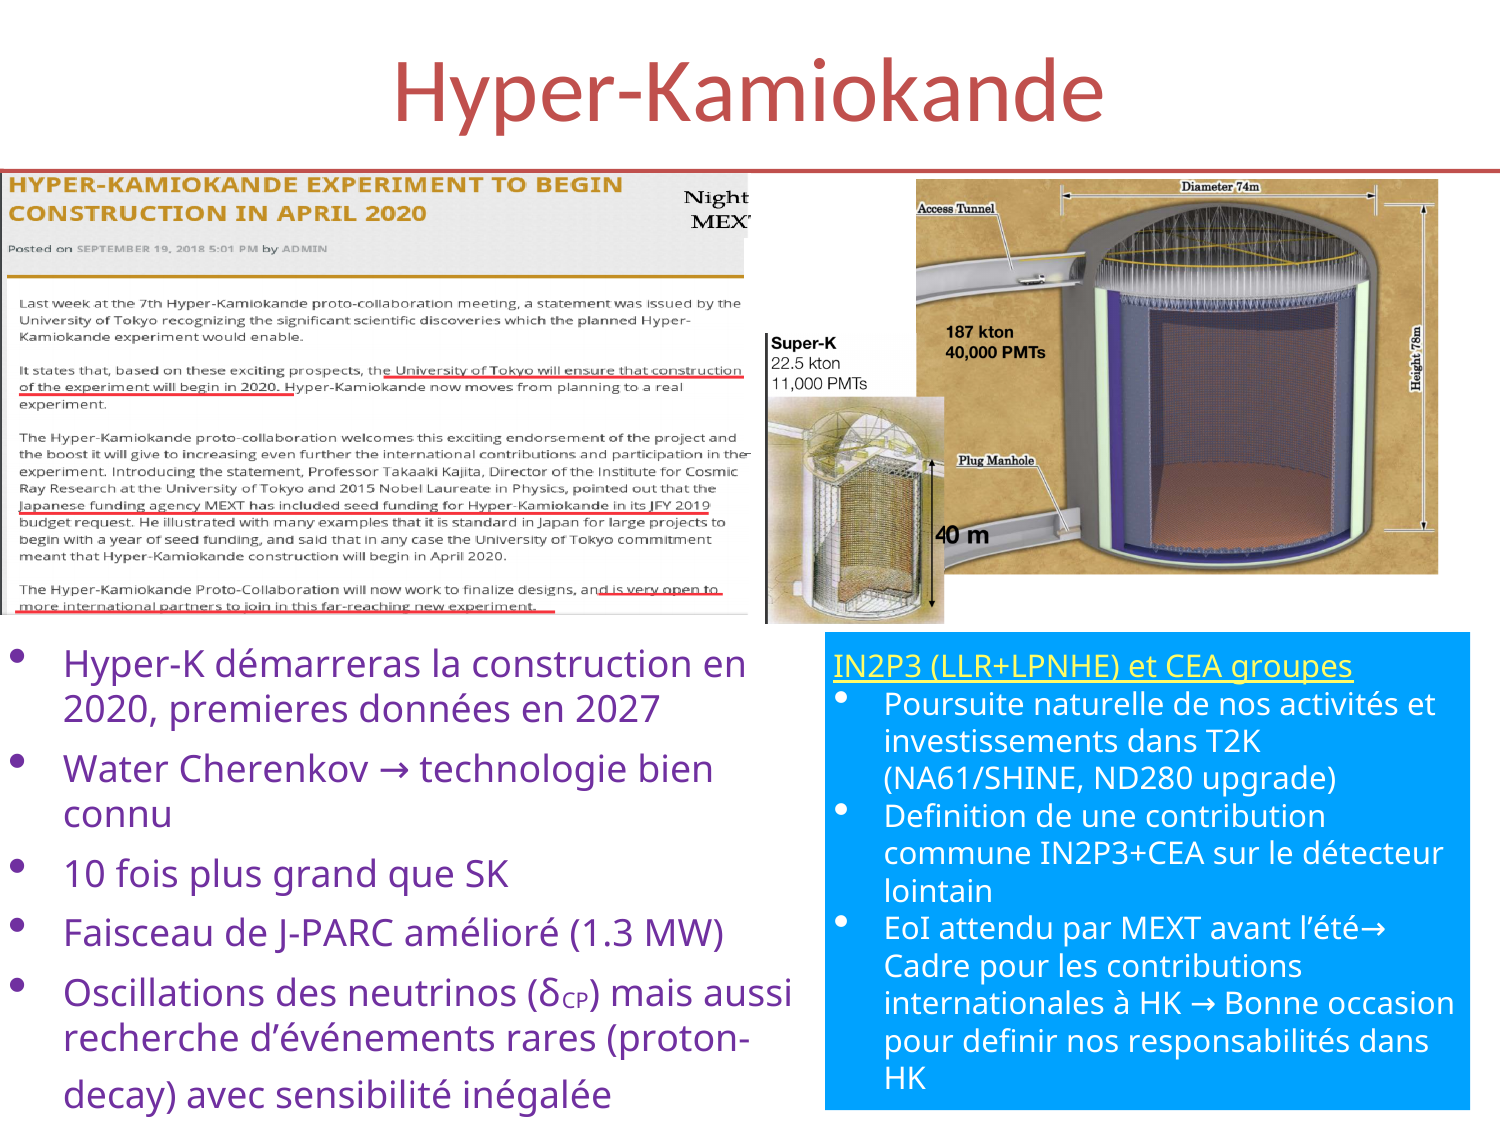

Hyper-Kamiokande
Hyper-K démarreras la construction en 2020, premieres données en 2027
Water Cherenkov → technologie bien connu
10 fois plus grand que SK
Faisceau de J-PARC amélioré (1.3 MW)
Oscillations des neutrinos (δCP) mais aussi recherche d’événements rares (proton-decay) avec sensibilité inégalée
IN2P3 (LLR+LPNHE) et CEA groupes
Poursuite naturelle de nos activités et investissements dans T2K (NA61/SHINE, ND280 upgrade)
Definition de une contribution commune IN2P3+CEA sur le détecteur lointain
EoI attendu par MEXT avant l’été→ Cadre pour les contributions internationales à HK → Bonne occasion pour definir nos responsabilités dans HK